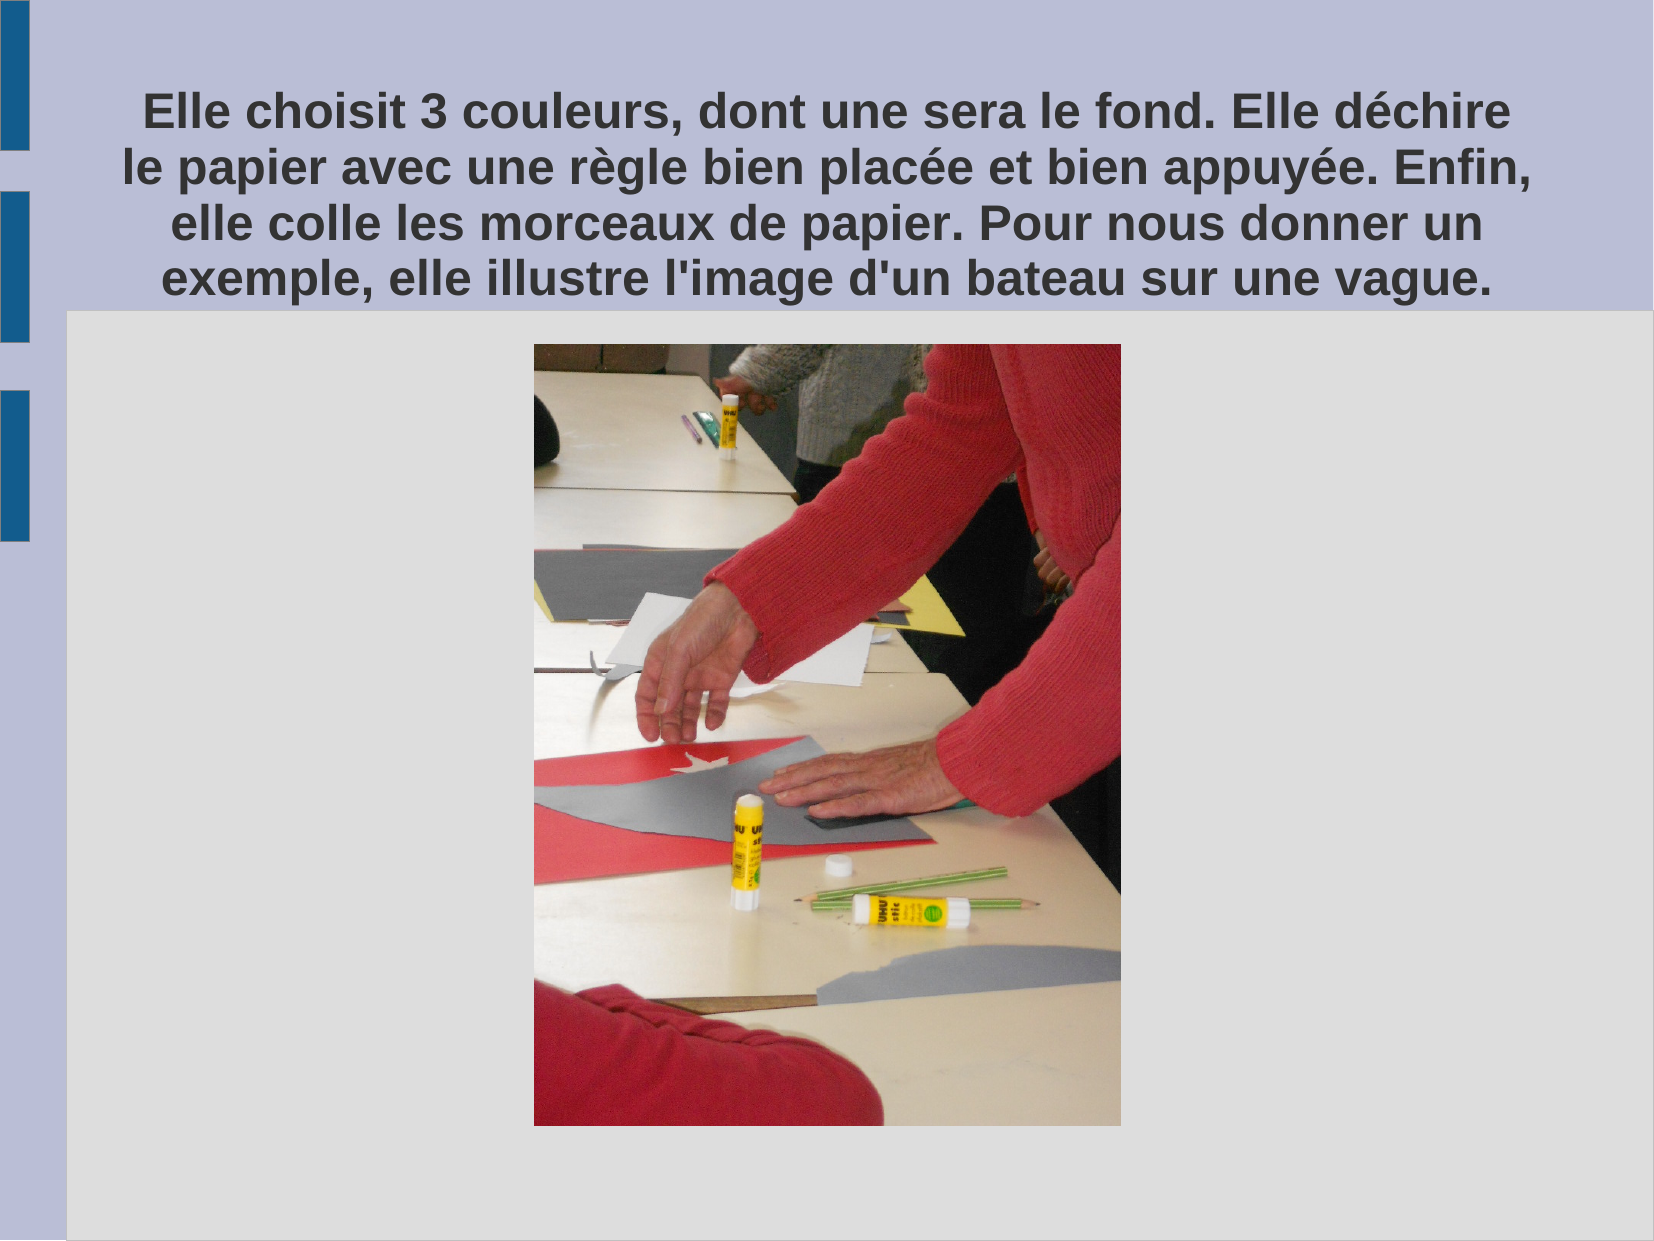

# Elle choisit 3 couleurs, dont une sera le fond. Elle déchire le papier avec une règle bien placée et bien appuyée. Enfin, elle colle les morceaux de papier. Pour nous donner un exemple, elle illustre l'image d'un bateau sur une vague.